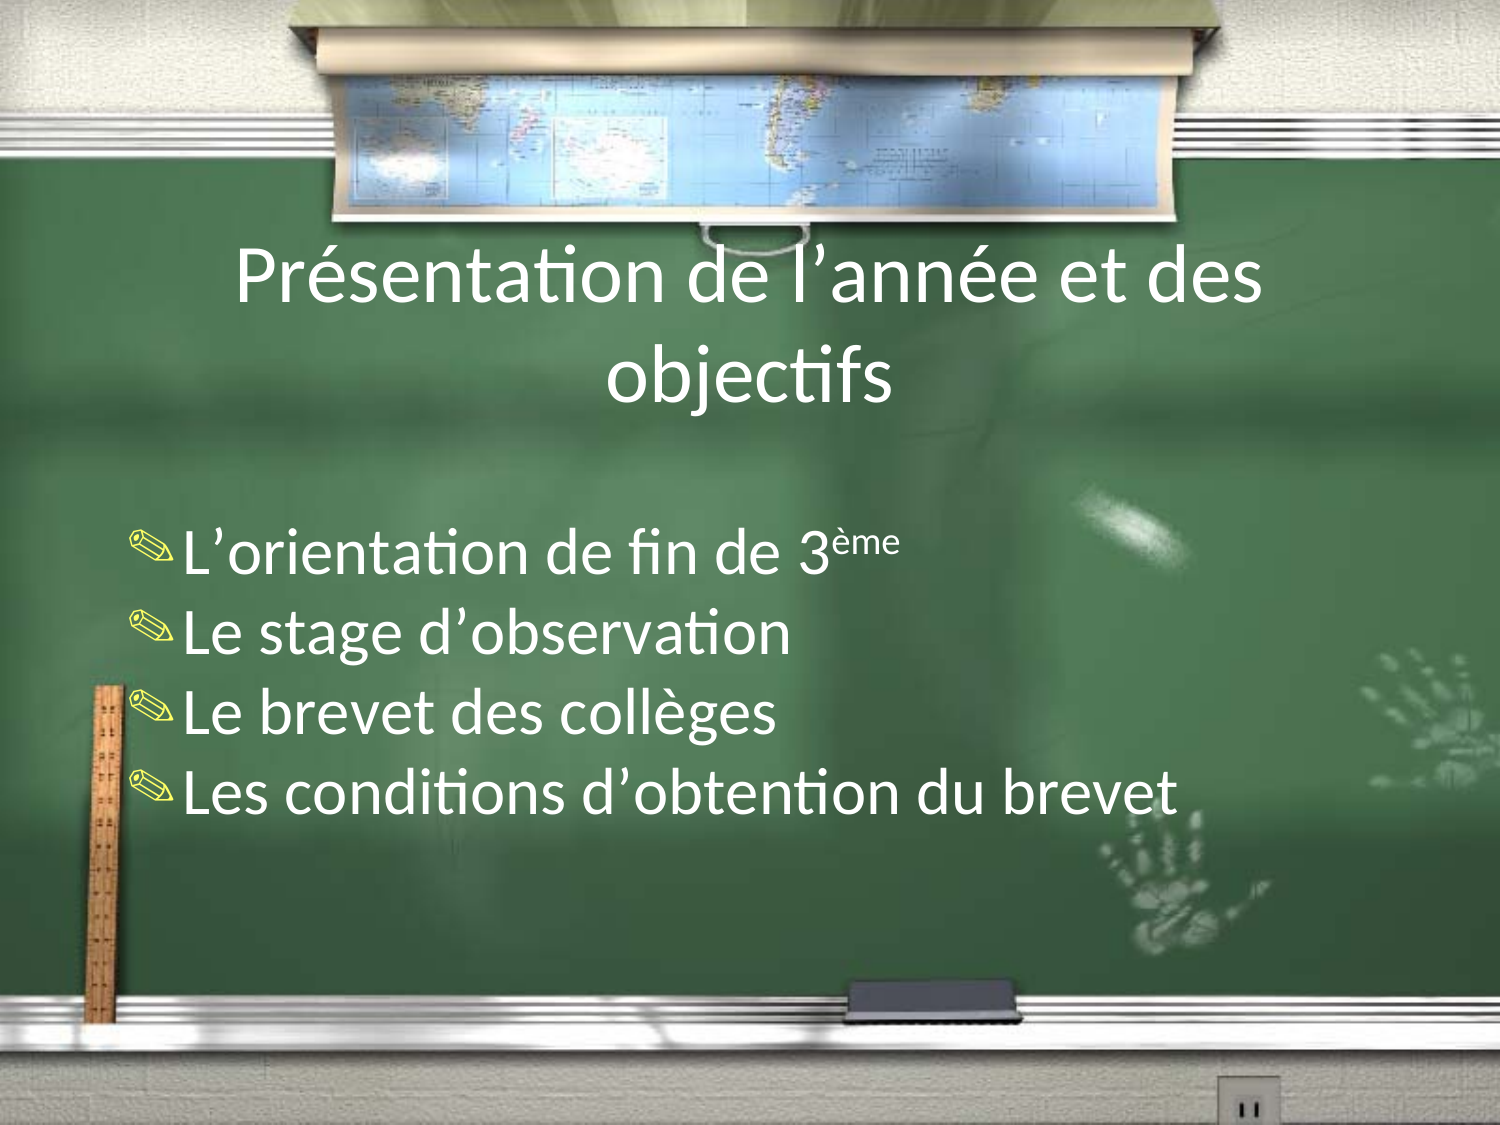

Présentation de l’année et des objectifs
L’orientation de fin de 3ème
Le stage d’observation
Le brevet des collèges
Les conditions d’obtention du brevet